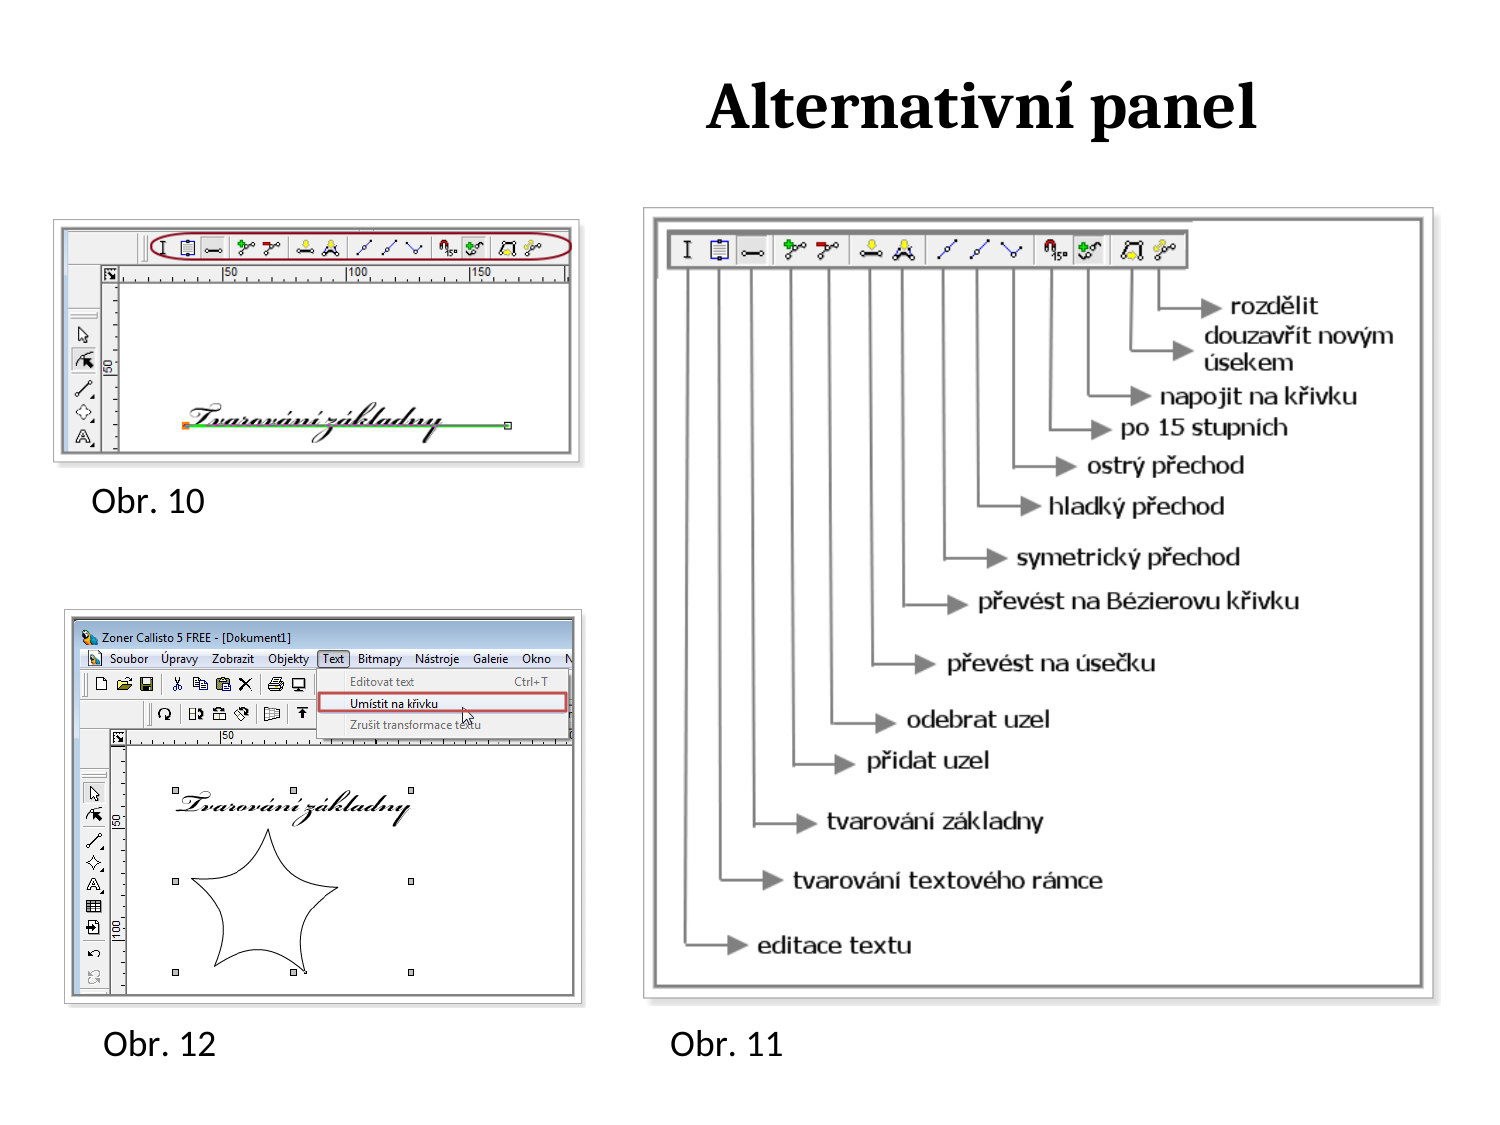

Alternativní panel
Obr. 10
Obr. 12
Obr. 11